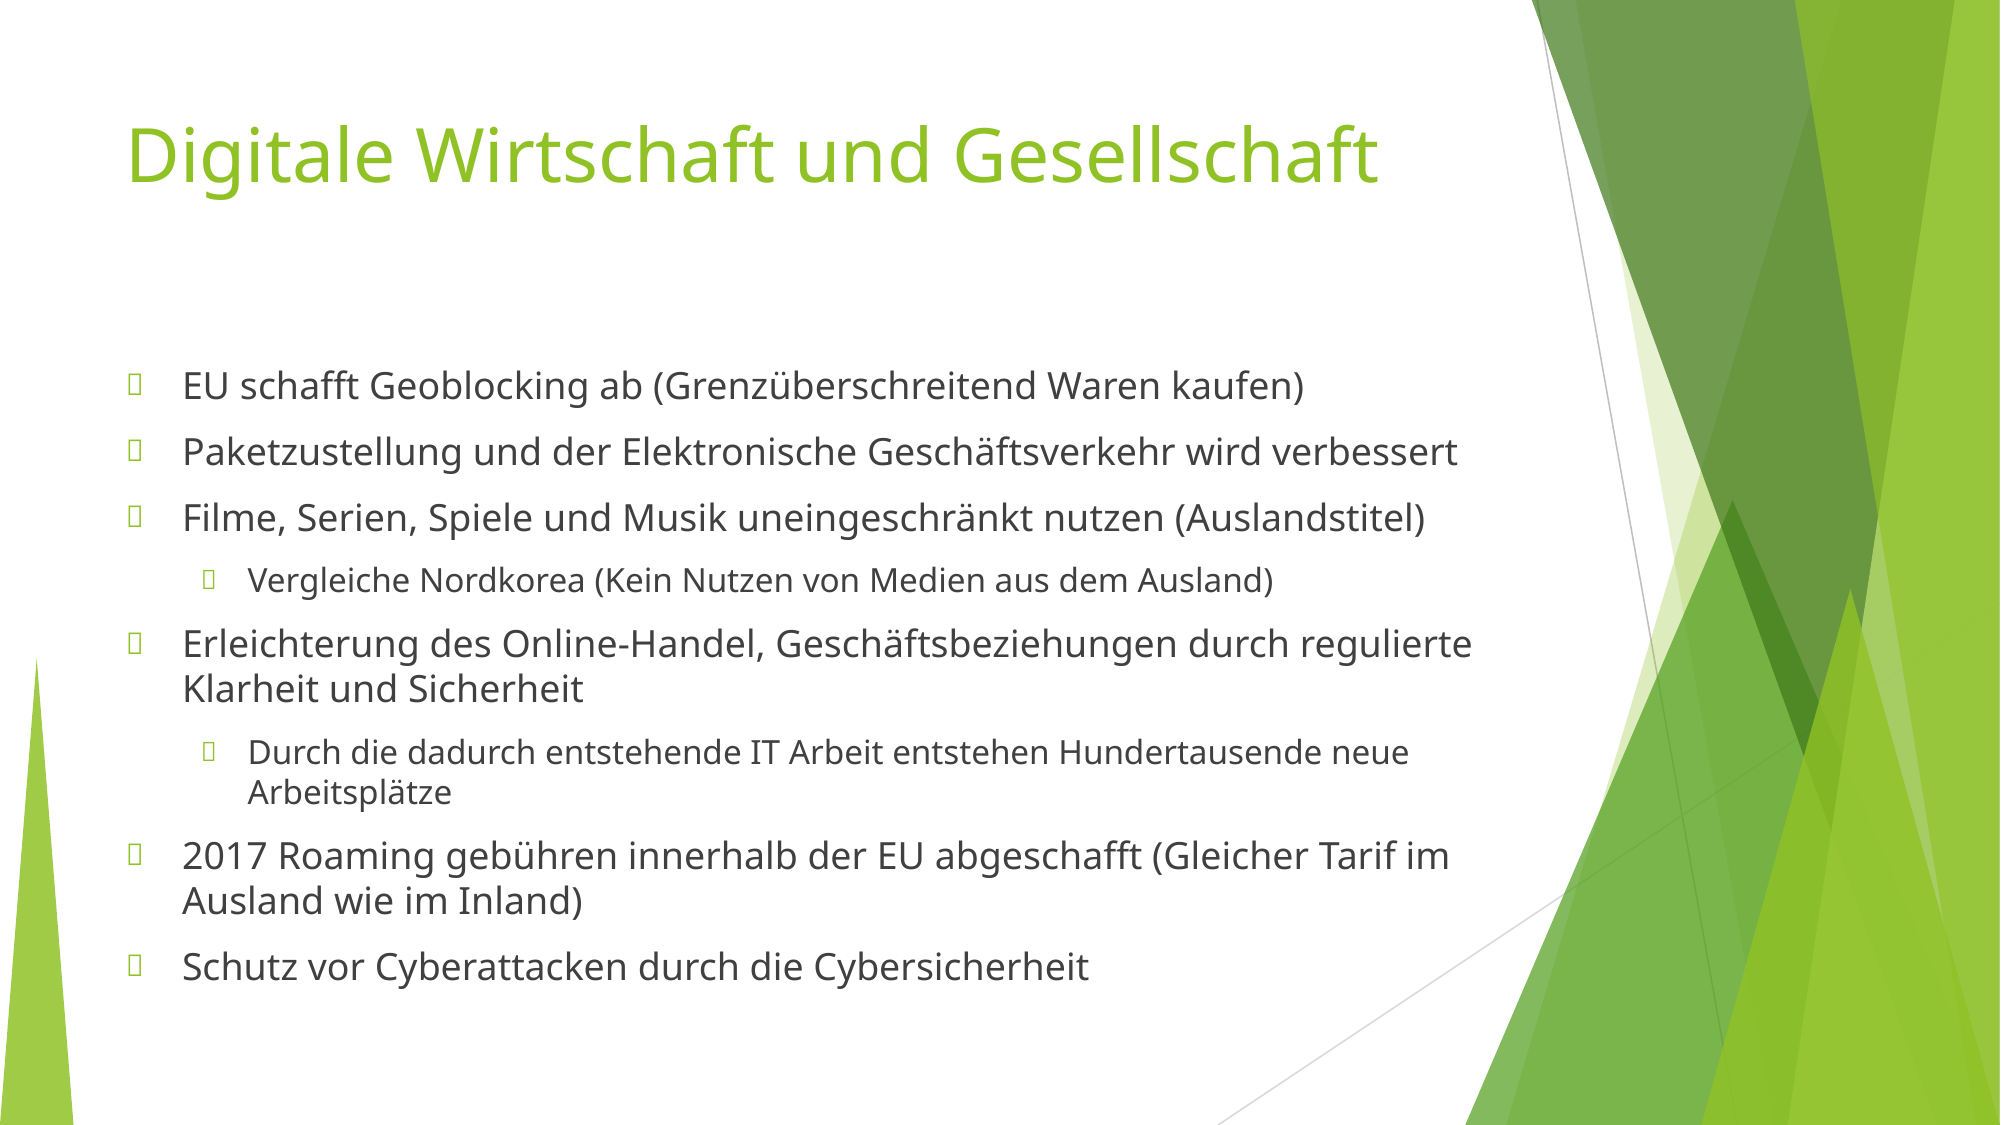

# Digitale Wirtschaft und Gesellschaft
EU schafft Geoblocking ab (Grenzüberschreitend Waren kaufen)
Paketzustellung und der Elektronische Geschäftsverkehr wird verbessert
Filme, Serien, Spiele und Musik uneingeschränkt nutzen (Auslandstitel)
Vergleiche Nordkorea (Kein Nutzen von Medien aus dem Ausland)
Erleichterung des Online-Handel, Geschäftsbeziehungen durch regulierte Klarheit und Sicherheit
Durch die dadurch entstehende IT Arbeit entstehen Hundertausende neue Arbeitsplätze
2017 Roaming gebühren innerhalb der EU abgeschafft (Gleicher Tarif im Ausland wie im Inland)
Schutz vor Cyberattacken durch die Cybersicherheit